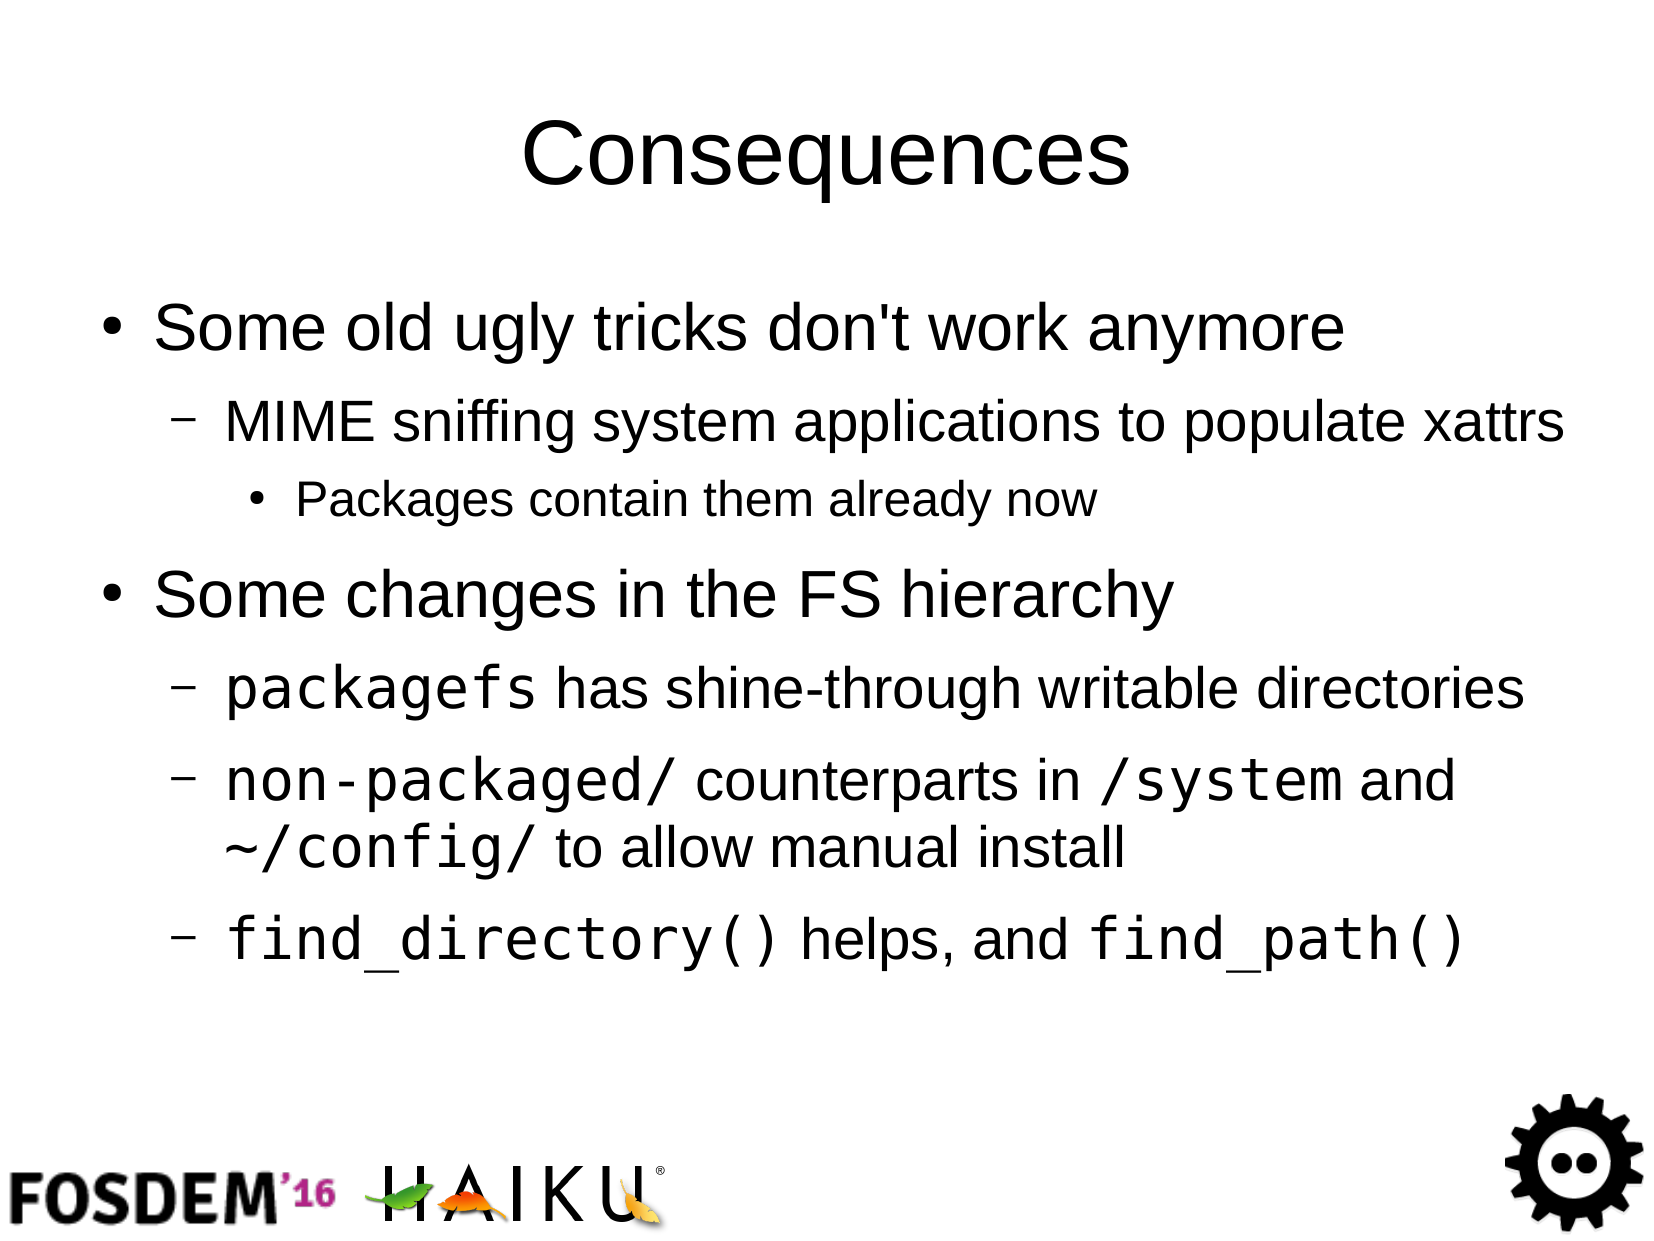

# Consequences
Some old ugly tricks don't work anymore
MIME sniffing system applications to populate xattrs
Packages contain them already now
Some changes in the FS hierarchy
packagefs has shine-through writable directories
non-packaged/ counterparts in /system and ~/config/ to allow manual install
find_directory() helps, and find_path()